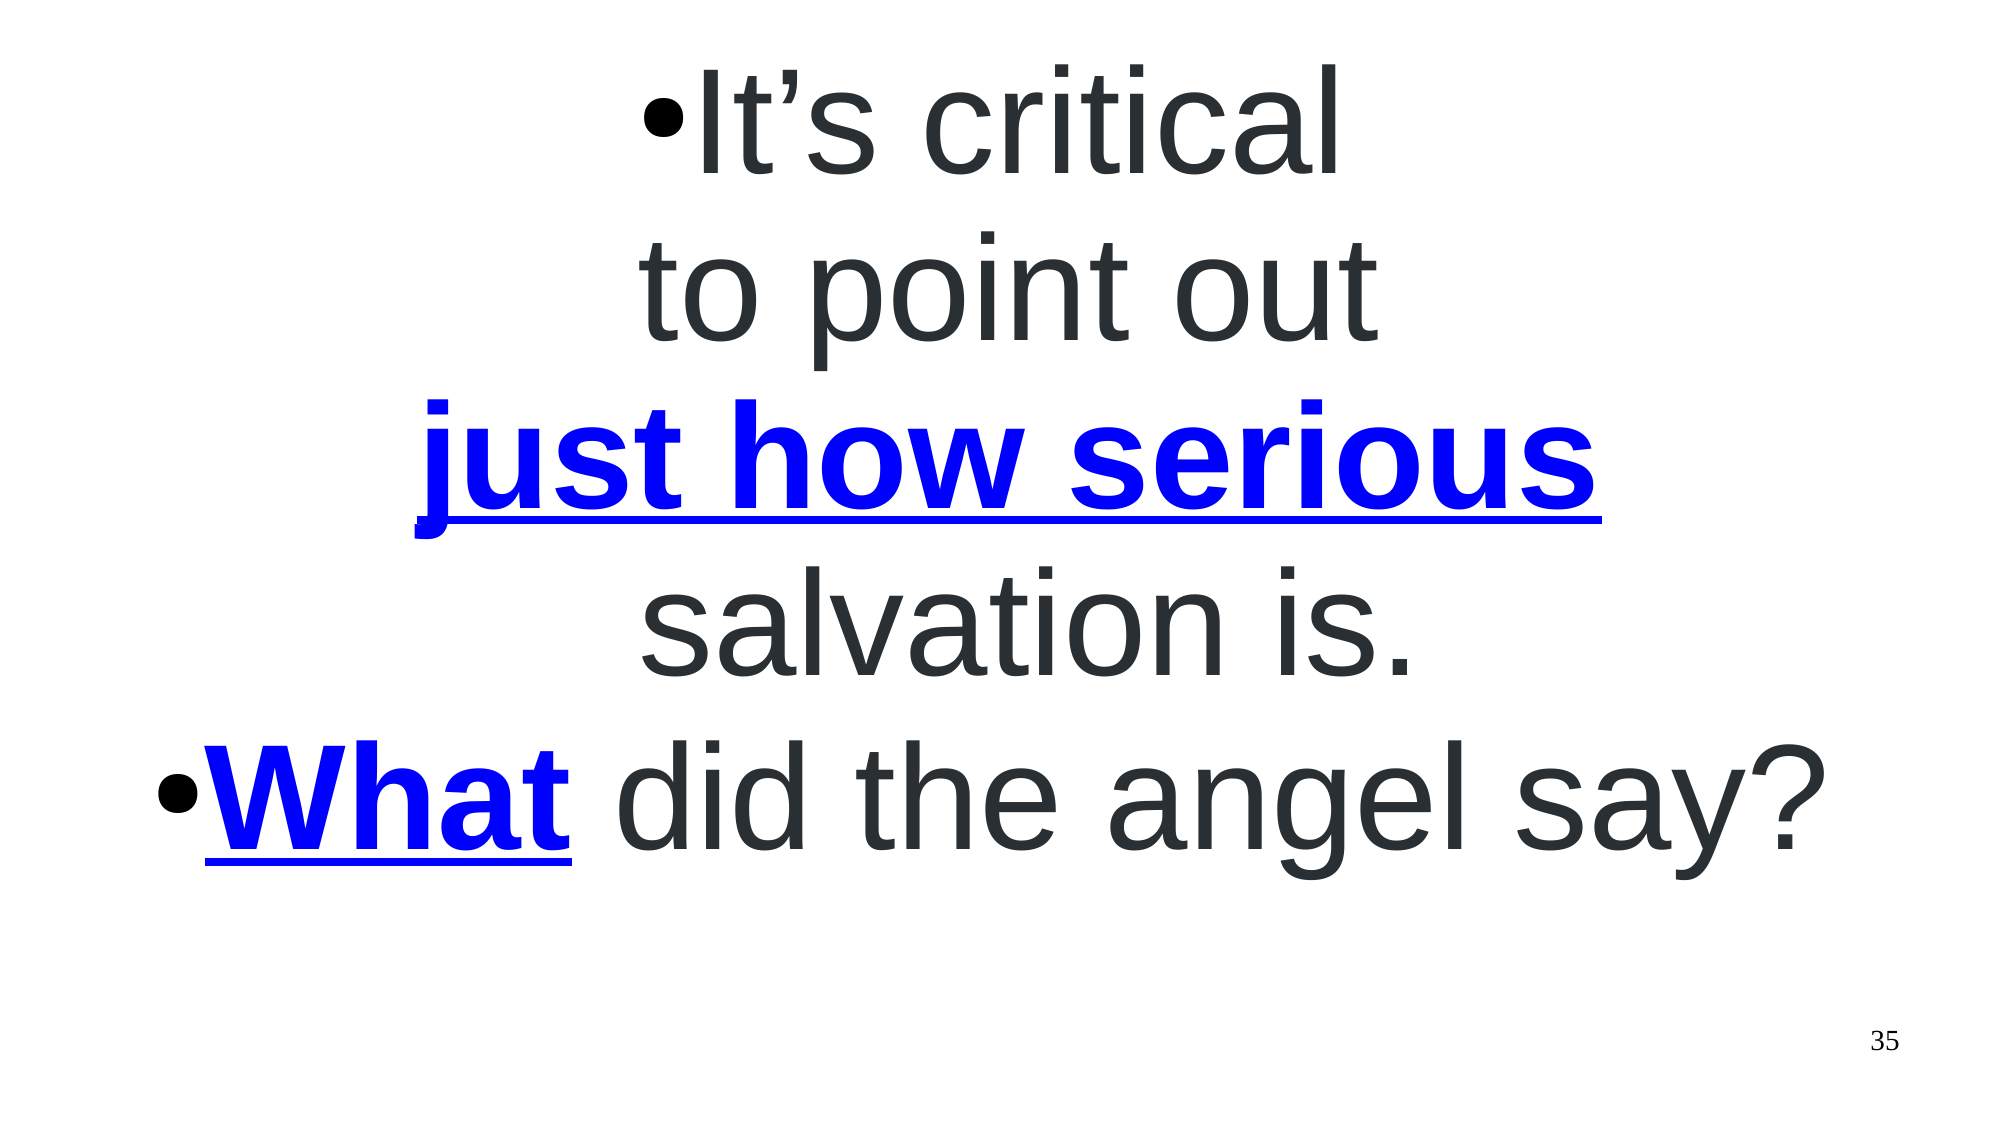

# It’s critical to point out just how serious salvation is.
What did the angel say?
35